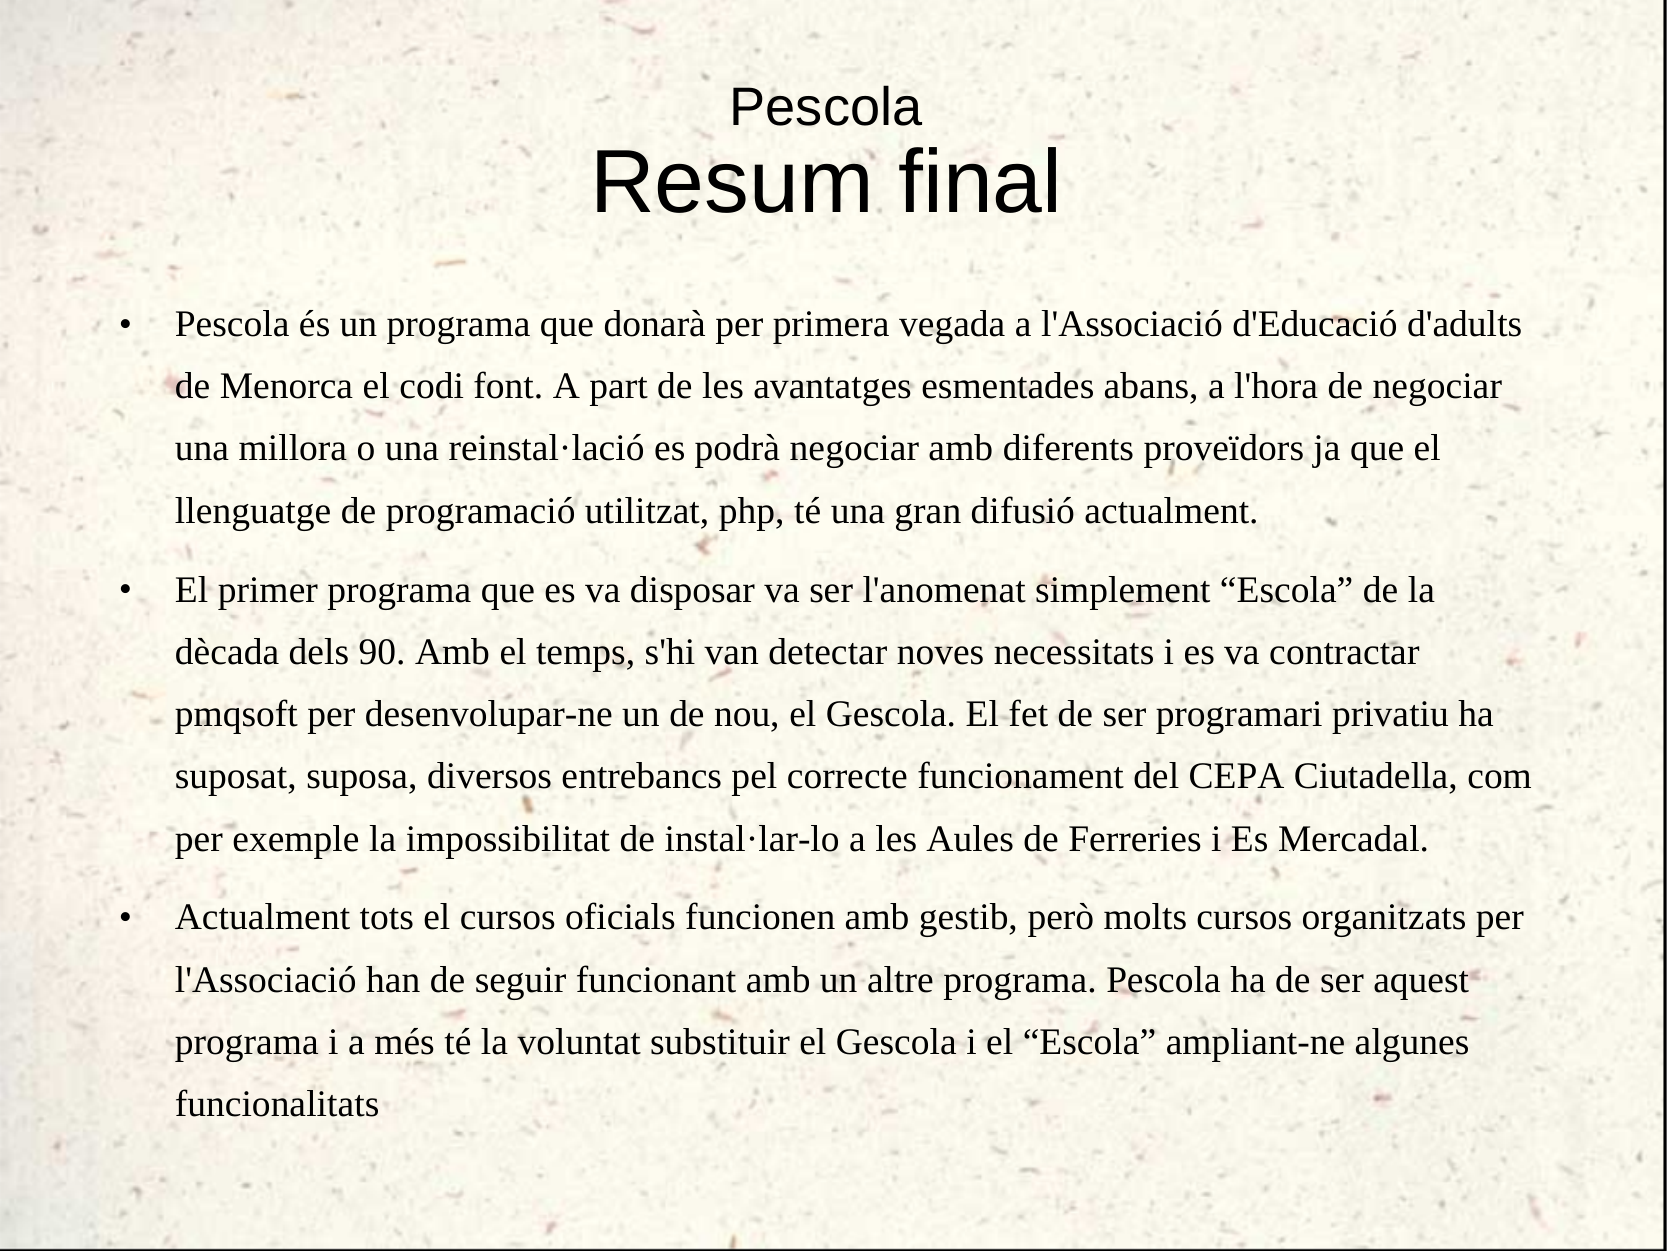

# Pescola Resum final
Pescola és un programa que donarà per primera vegada a l'Associació d'Educació d'adults de Menorca el codi font. A part de les avantatges esmentades abans, a l'hora de negociar una millora o una reinstal·lació es podrà negociar amb diferents proveïdors ja que el llenguatge de programació utilitzat, php, té una gran difusió actualment.
El primer programa que es va disposar va ser l'anomenat simplement “Escola” de la dècada dels 90. Amb el temps, s'hi van detectar noves necessitats i es va contractar pmqsoft per desenvolupar-ne un de nou, el Gescola. El fet de ser programari privatiu ha suposat, suposa, diversos entrebancs pel correcte funcionament del CEPA Ciutadella, com per exemple la impossibilitat de instal·lar-lo a les Aules de Ferreries i Es Mercadal.
Actualment tots el cursos oficials funcionen amb gestib, però molts cursos organitzats per l'Associació han de seguir funcionant amb un altre programa. Pescola ha de ser aquest programa i a més té la voluntat substituir el Gescola i el “Escola” ampliant-ne algunes funcionalitats